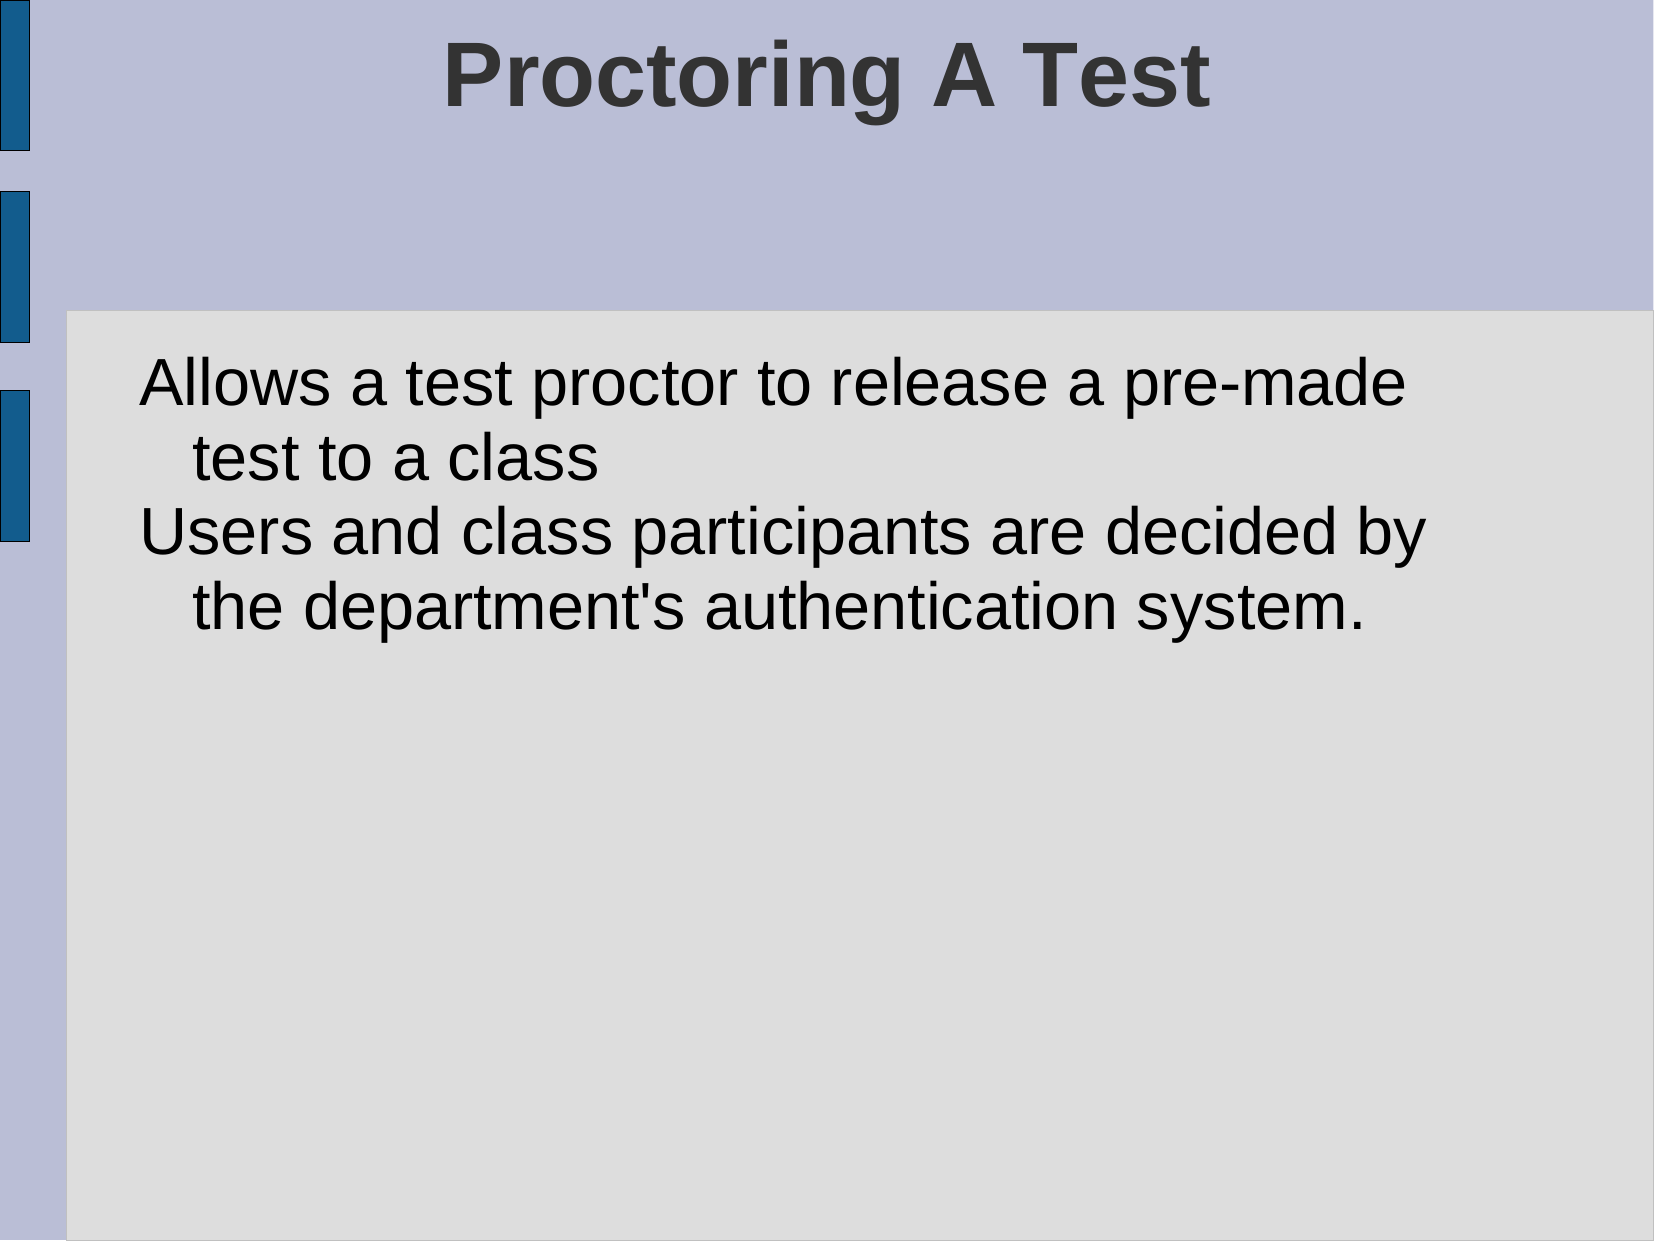

# Proctoring A Test
Allows a test proctor to release a pre-made test to a class
Users and class participants are decided by the department's authentication system.